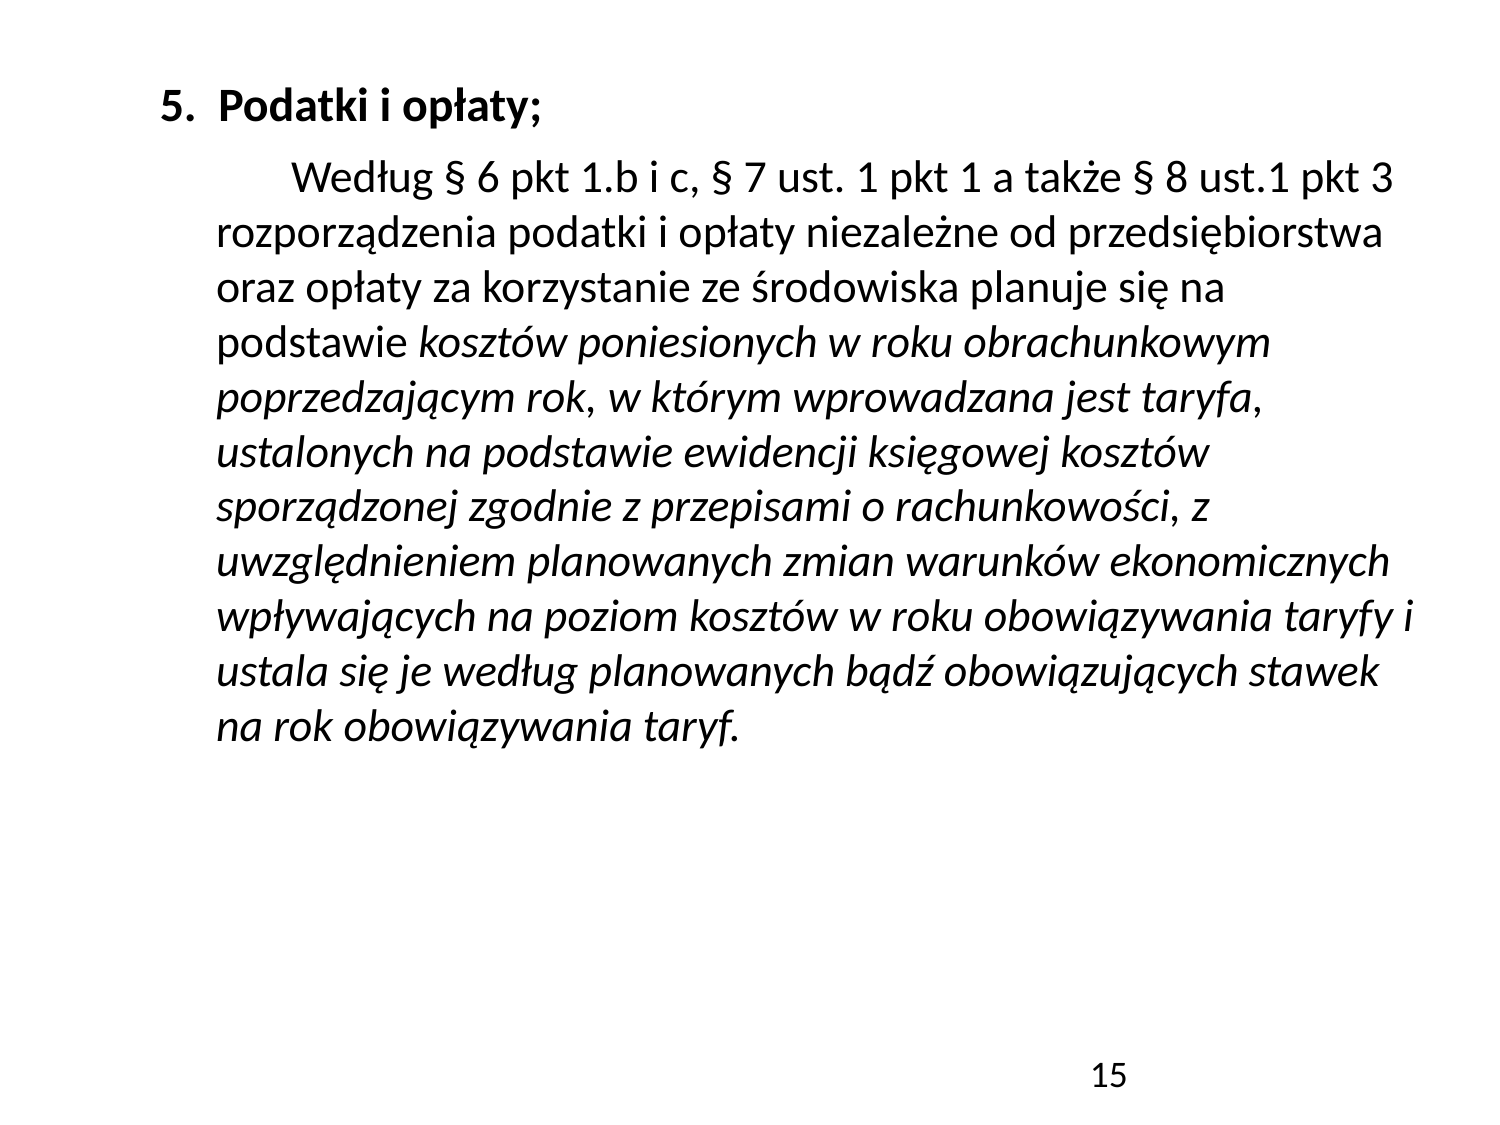

#
5. Podatki i opłaty;
	Według § 6 pkt 1.b i c, § 7 ust. 1 pkt 1 a także § 8 ust.1 pkt 3 rozporządzenia podatki i opłaty niezależne od przedsiębiorstwa oraz opłaty za korzystanie ze środowiska planuje się na podstawie kosztów poniesionych w roku obrachunkowym poprzedzającym rok, w którym wprowadzana jest taryfa, ustalonych na podstawie ewidencji księgowej kosztów sporządzonej zgodnie z przepisami o rachunkowości, z uwzględnieniem planowanych zmian warunków ekonomicznych wpływających na poziom kosztów w roku obowiązywania taryfy i ustala się je według planowanych bądź obowiązujących stawek na rok obowiązywania taryf.